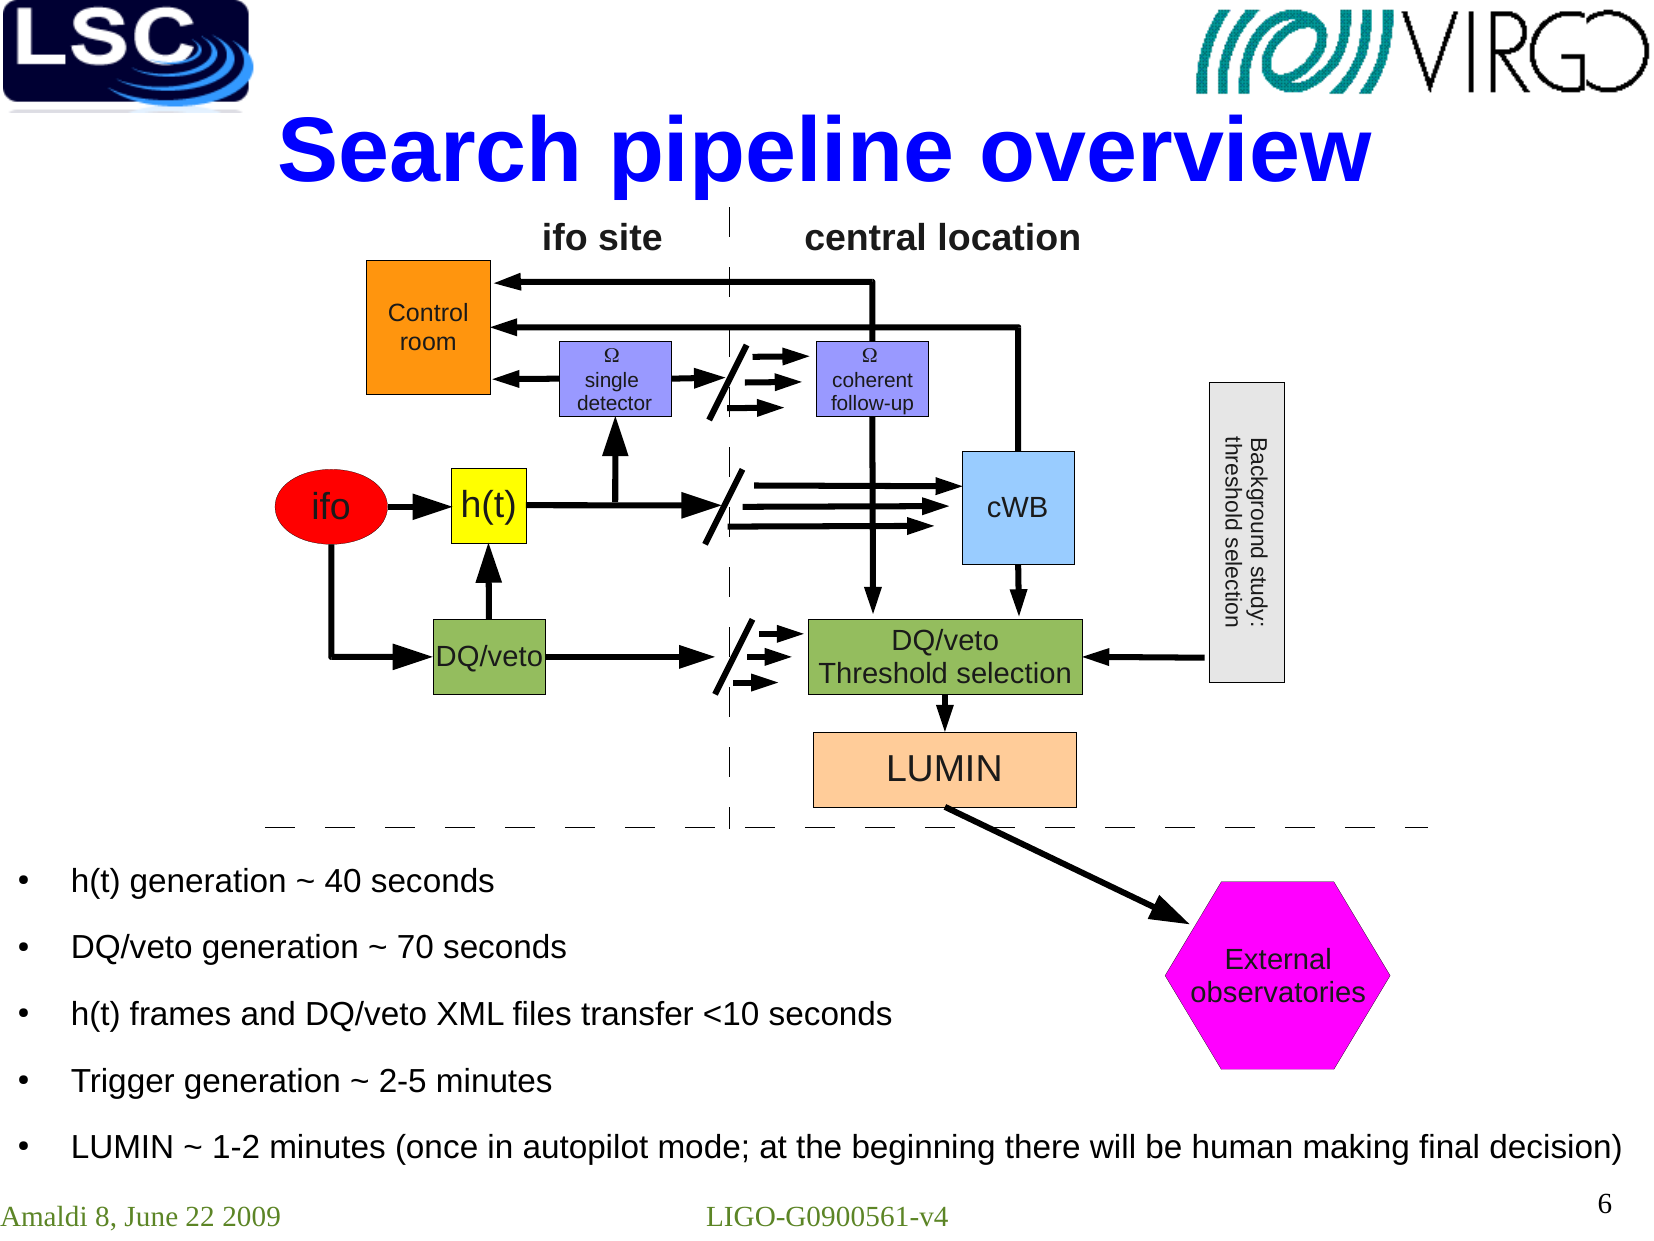

# Search pipeline overview
h(t) generation ~ 40 seconds
DQ/veto generation ~ 70 seconds
h(t) frames and DQ/veto XML files transfer <10 seconds
Trigger generation ~ 2-5 minutes
LUMIN ~ 1-2 minutes (once in autopilot mode; at the beginning there will be human making final decision)
6